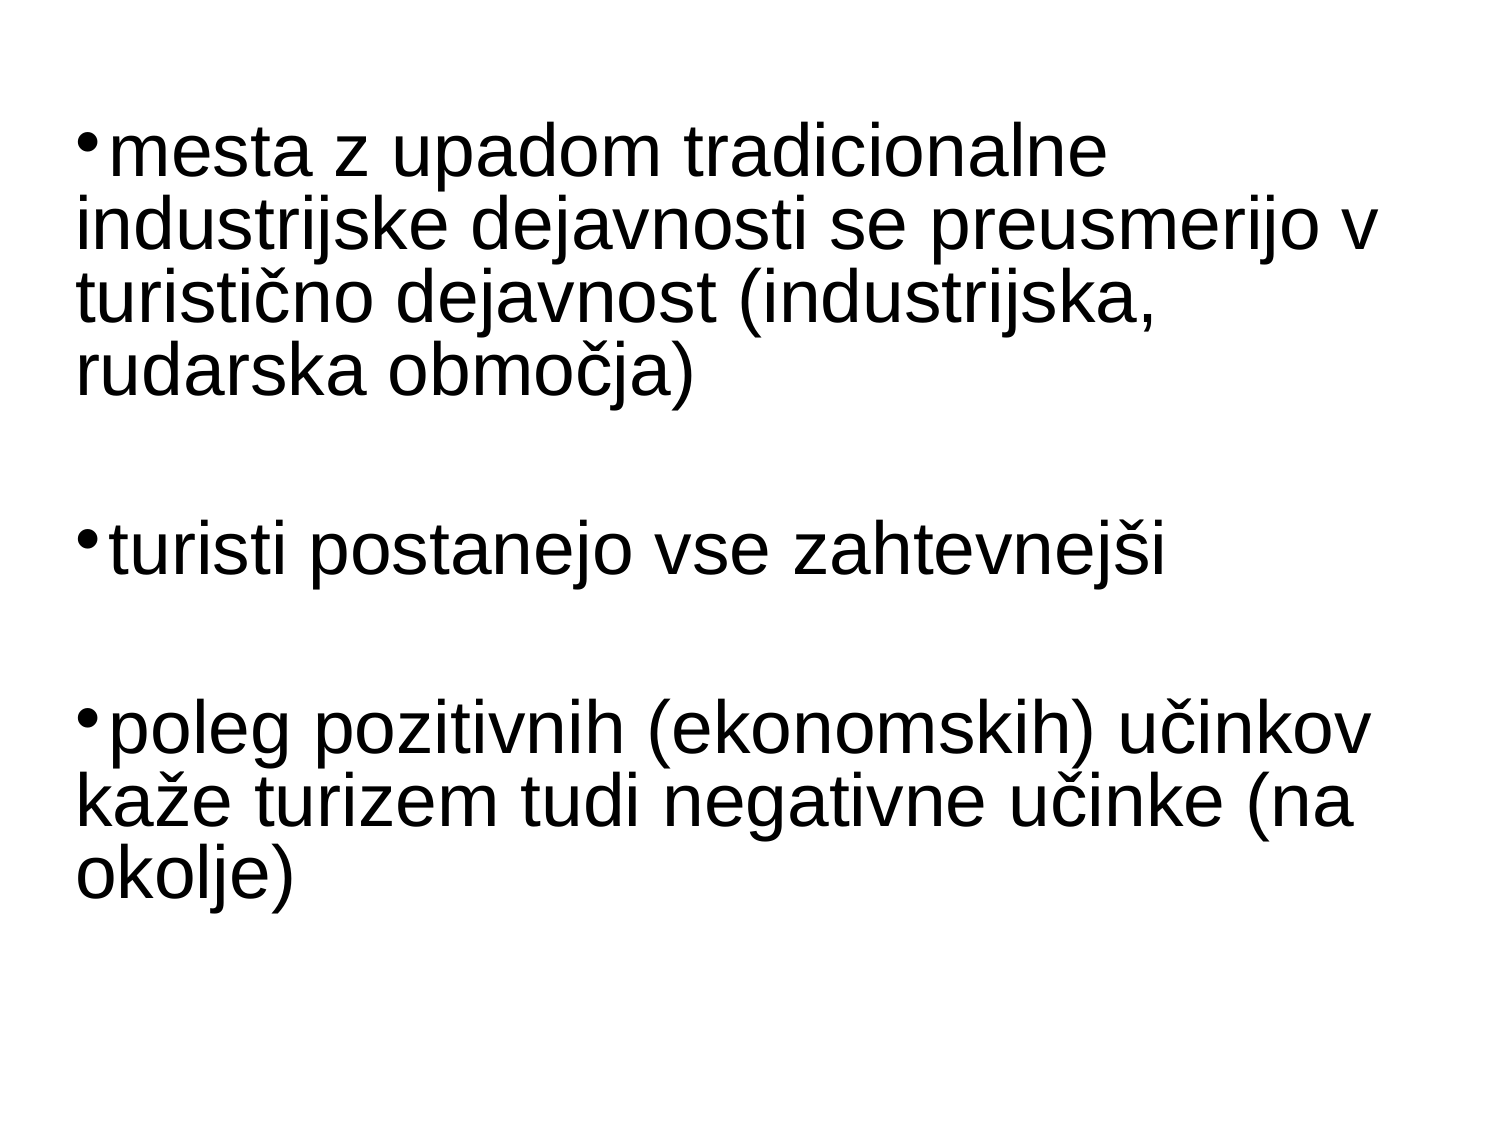

# mesta z upadom tradicionalne industrijske dejavnosti se preusmerijo v turistično dejavnost (industrijska, rudarska območja)‏
turisti postanejo vse zahtevnejši
poleg pozitivnih (ekonomskih) učinkov kaže turizem tudi negativne učinke (na okolje)‏